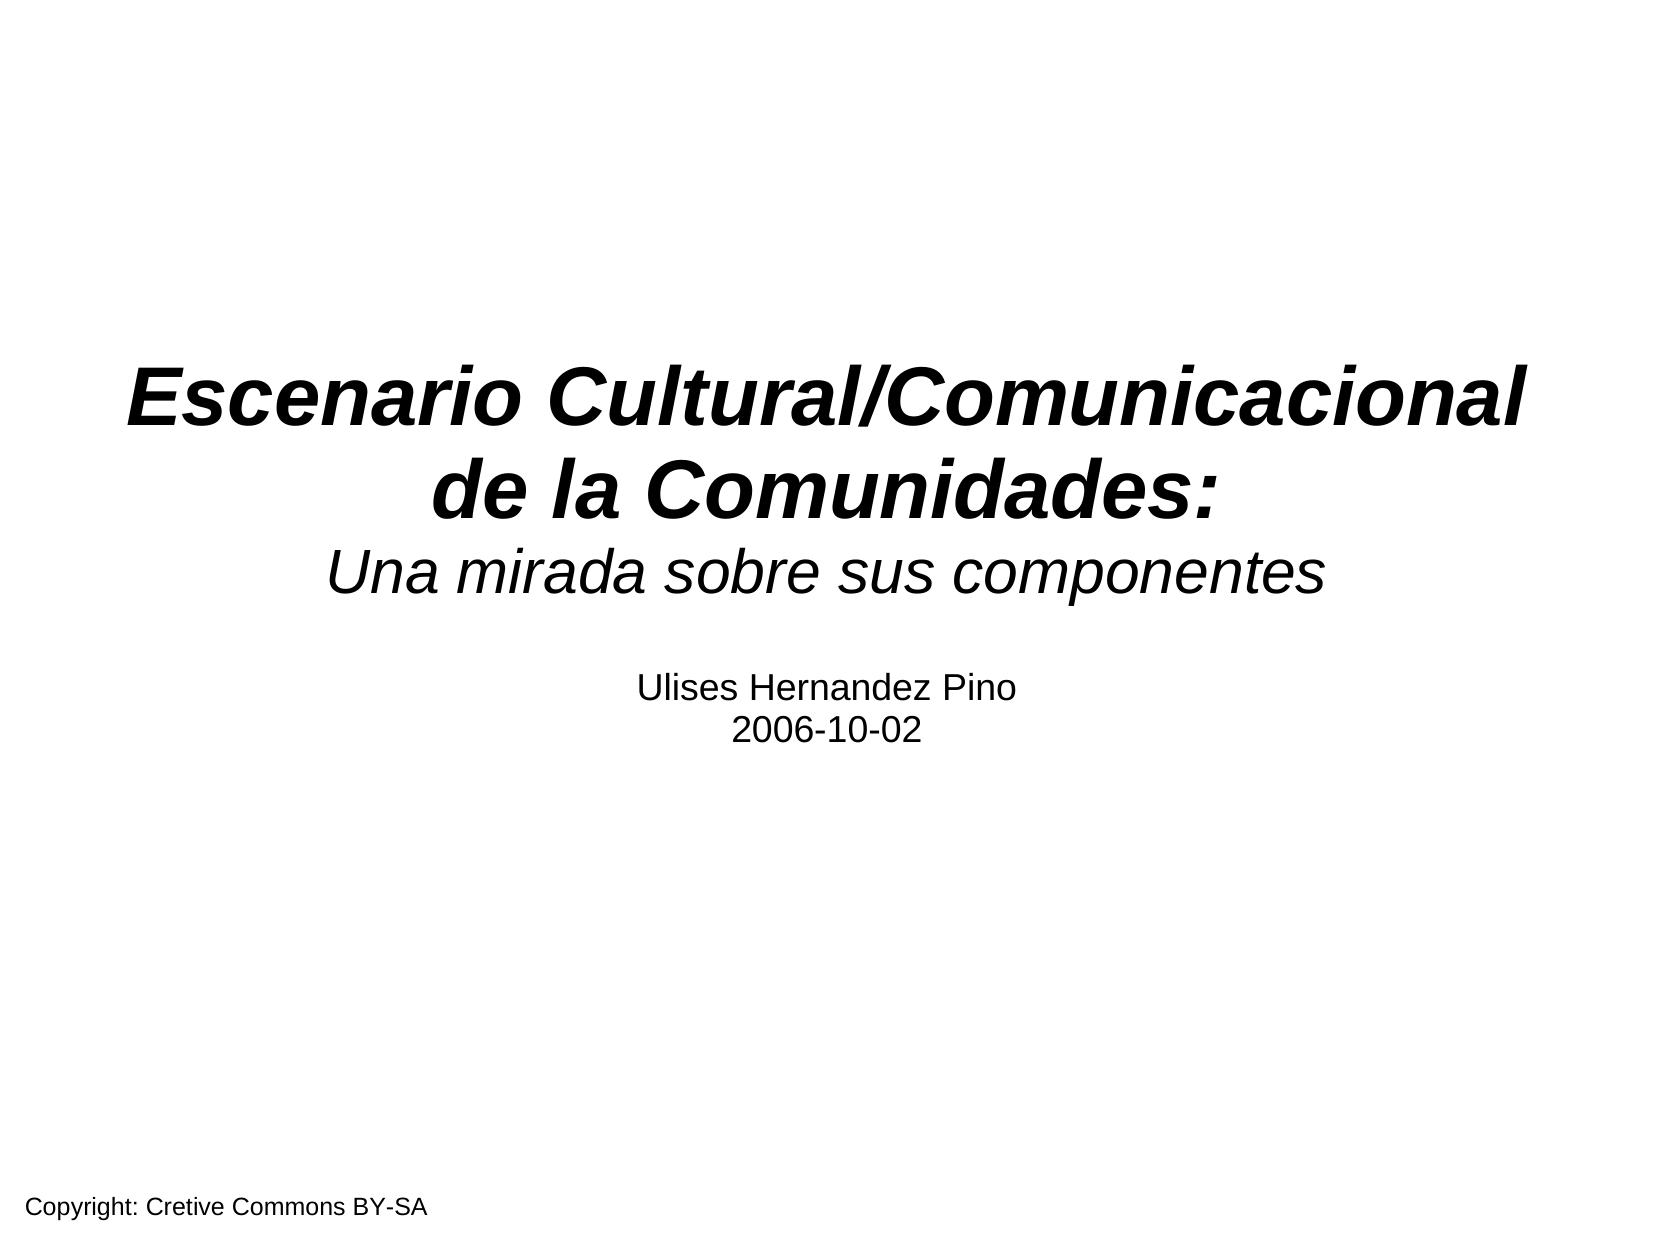

# Escenario Cultural/Comunicacional de la Comunidades: Una mirada sobre sus componentes
Ulises Hernandez Pino
2006-10-02
Copyright: Cretive Commons BY-SA